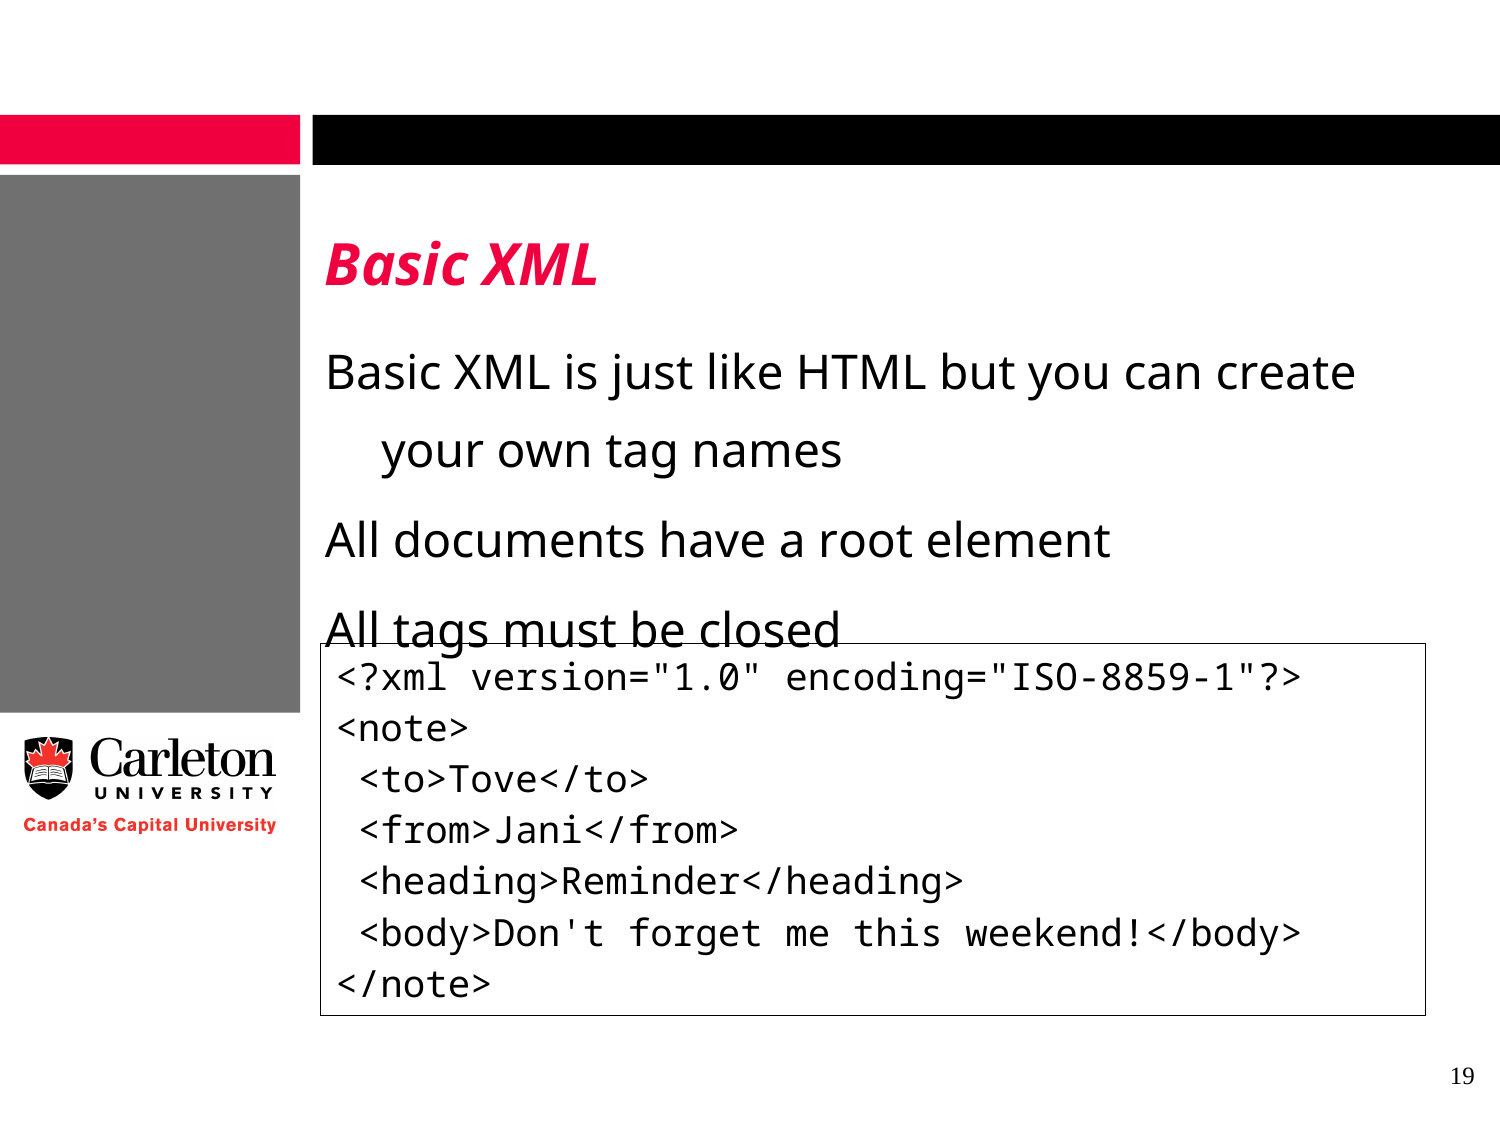

# Basic XML
Basic XML is just like HTML but you can create your own tag names
All documents have a root element
All tags must be closed
<?xml version="1.0" encoding="ISO-8859-1"?>
<note>
 <to>Tove</to>
 <from>Jani</from>
 <heading>Reminder</heading>
 <body>Don't forget me this weekend!</body>
</note>
19